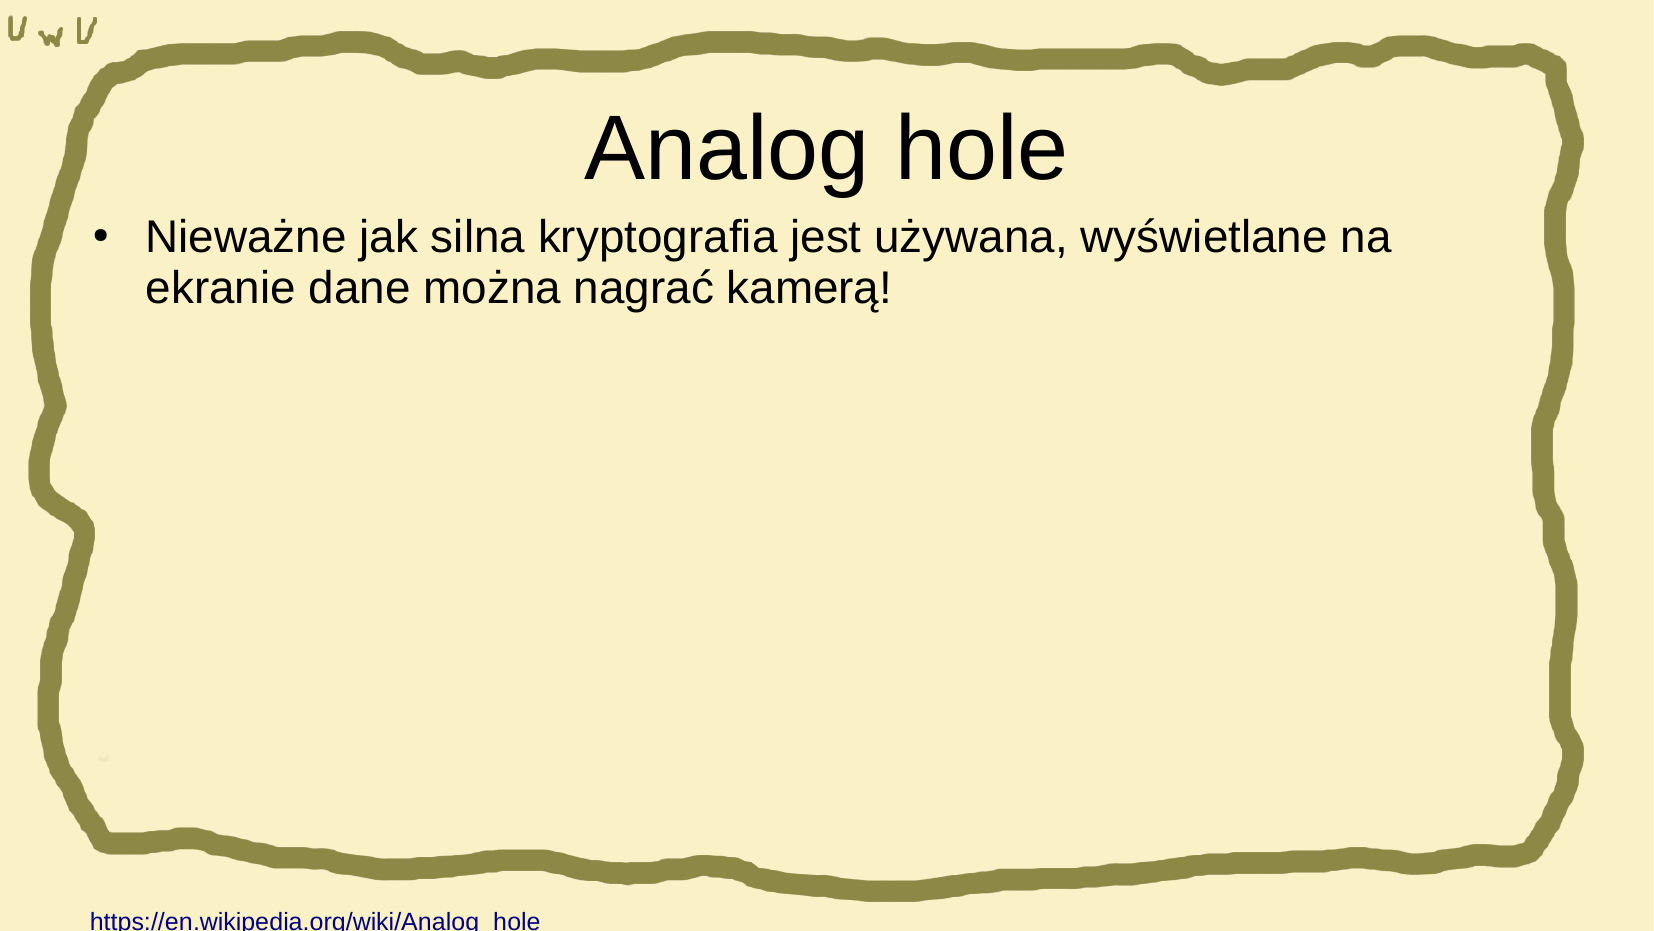

# Analog hole
Nieważne jak silna kryptografia jest używana, wyświetlane na ekranie dane można nagrać kamerą!
https://en.wikipedia.org/wiki/Analog_hole